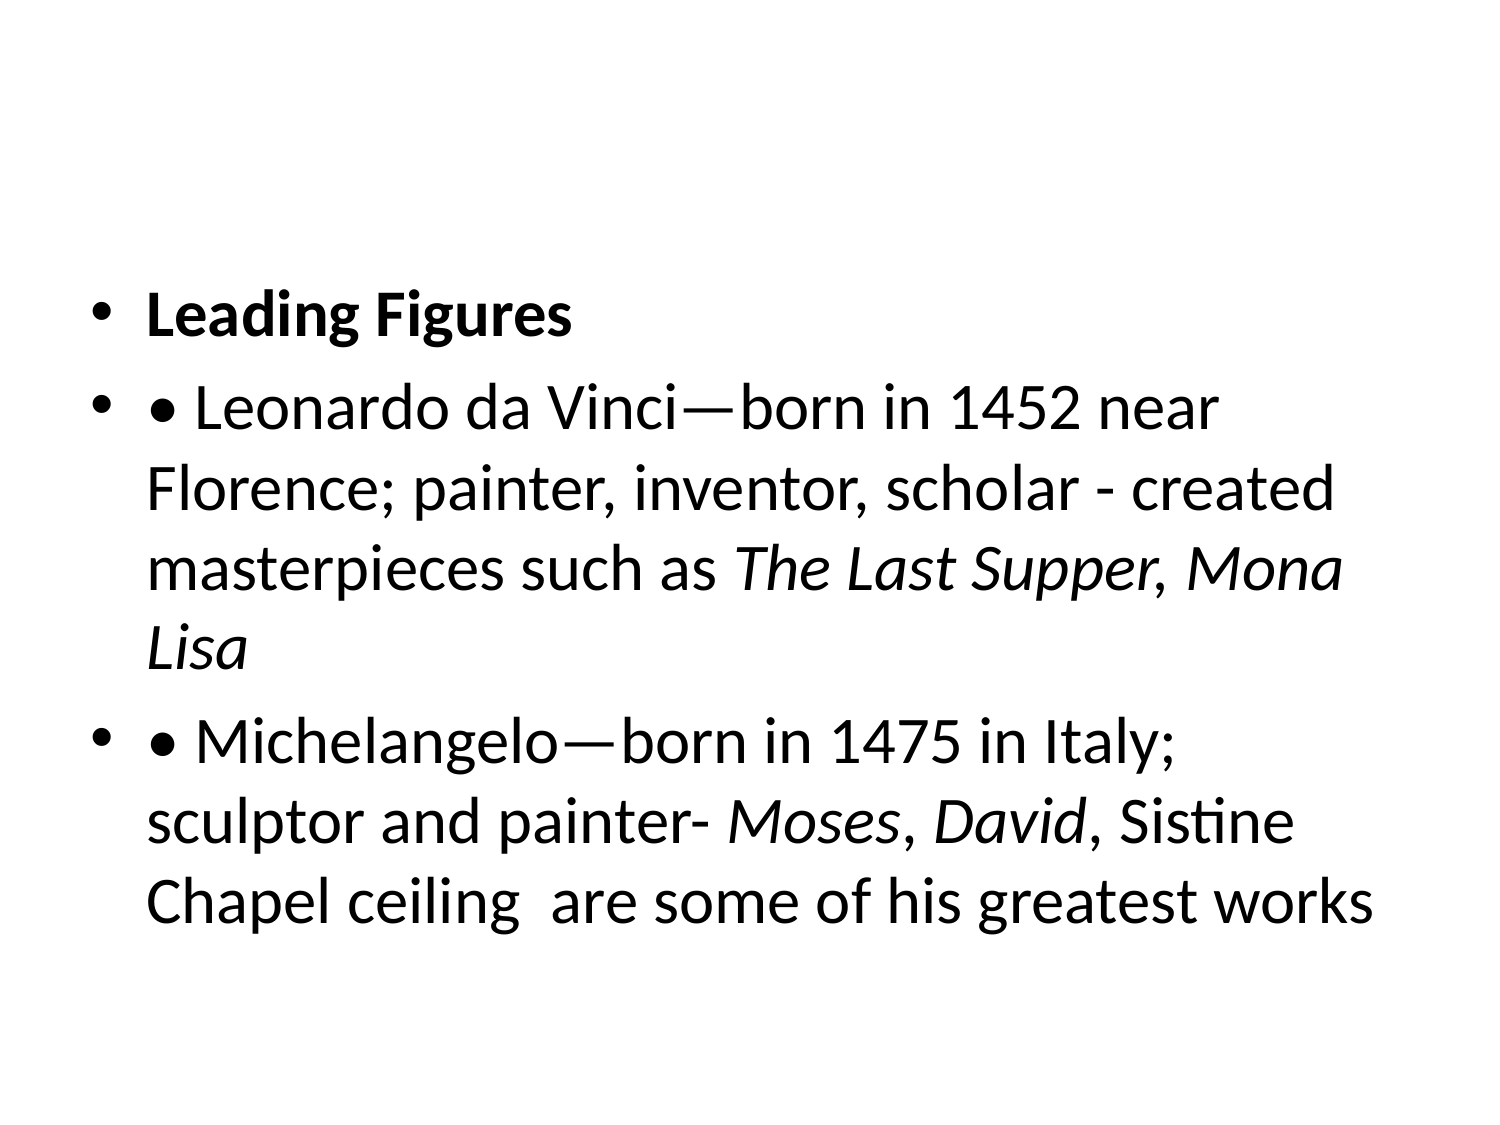

#
Leading Figures
• Leonardo da Vinci—born in 1452 near Florence; painter, inventor, scholar - created masterpieces such as The Last Supper, Mona Lisa
• Michelangelo—born in 1475 in Italy; sculptor and painter- Moses, David, Sistine Chapel ceiling are some of his greatest works